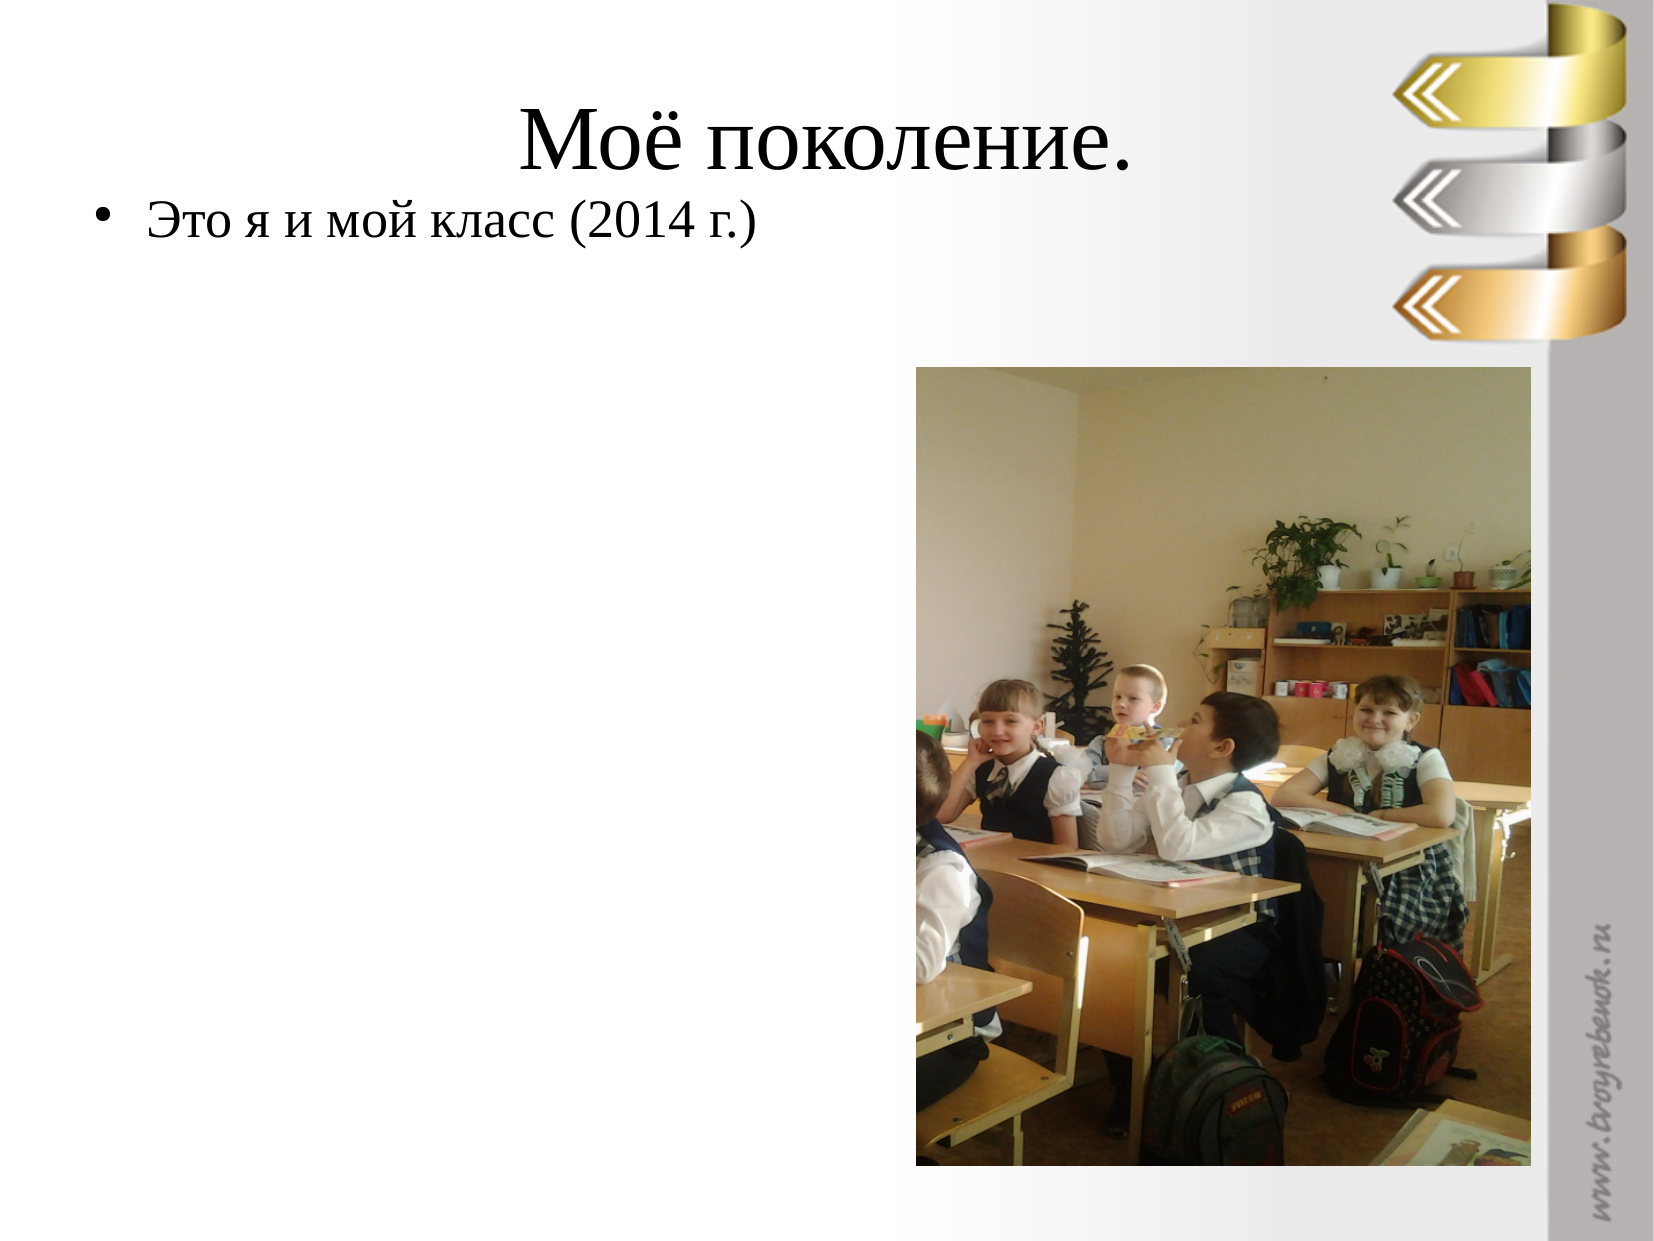

# Моё поколение.
Это я и мой класс (2014 г.)